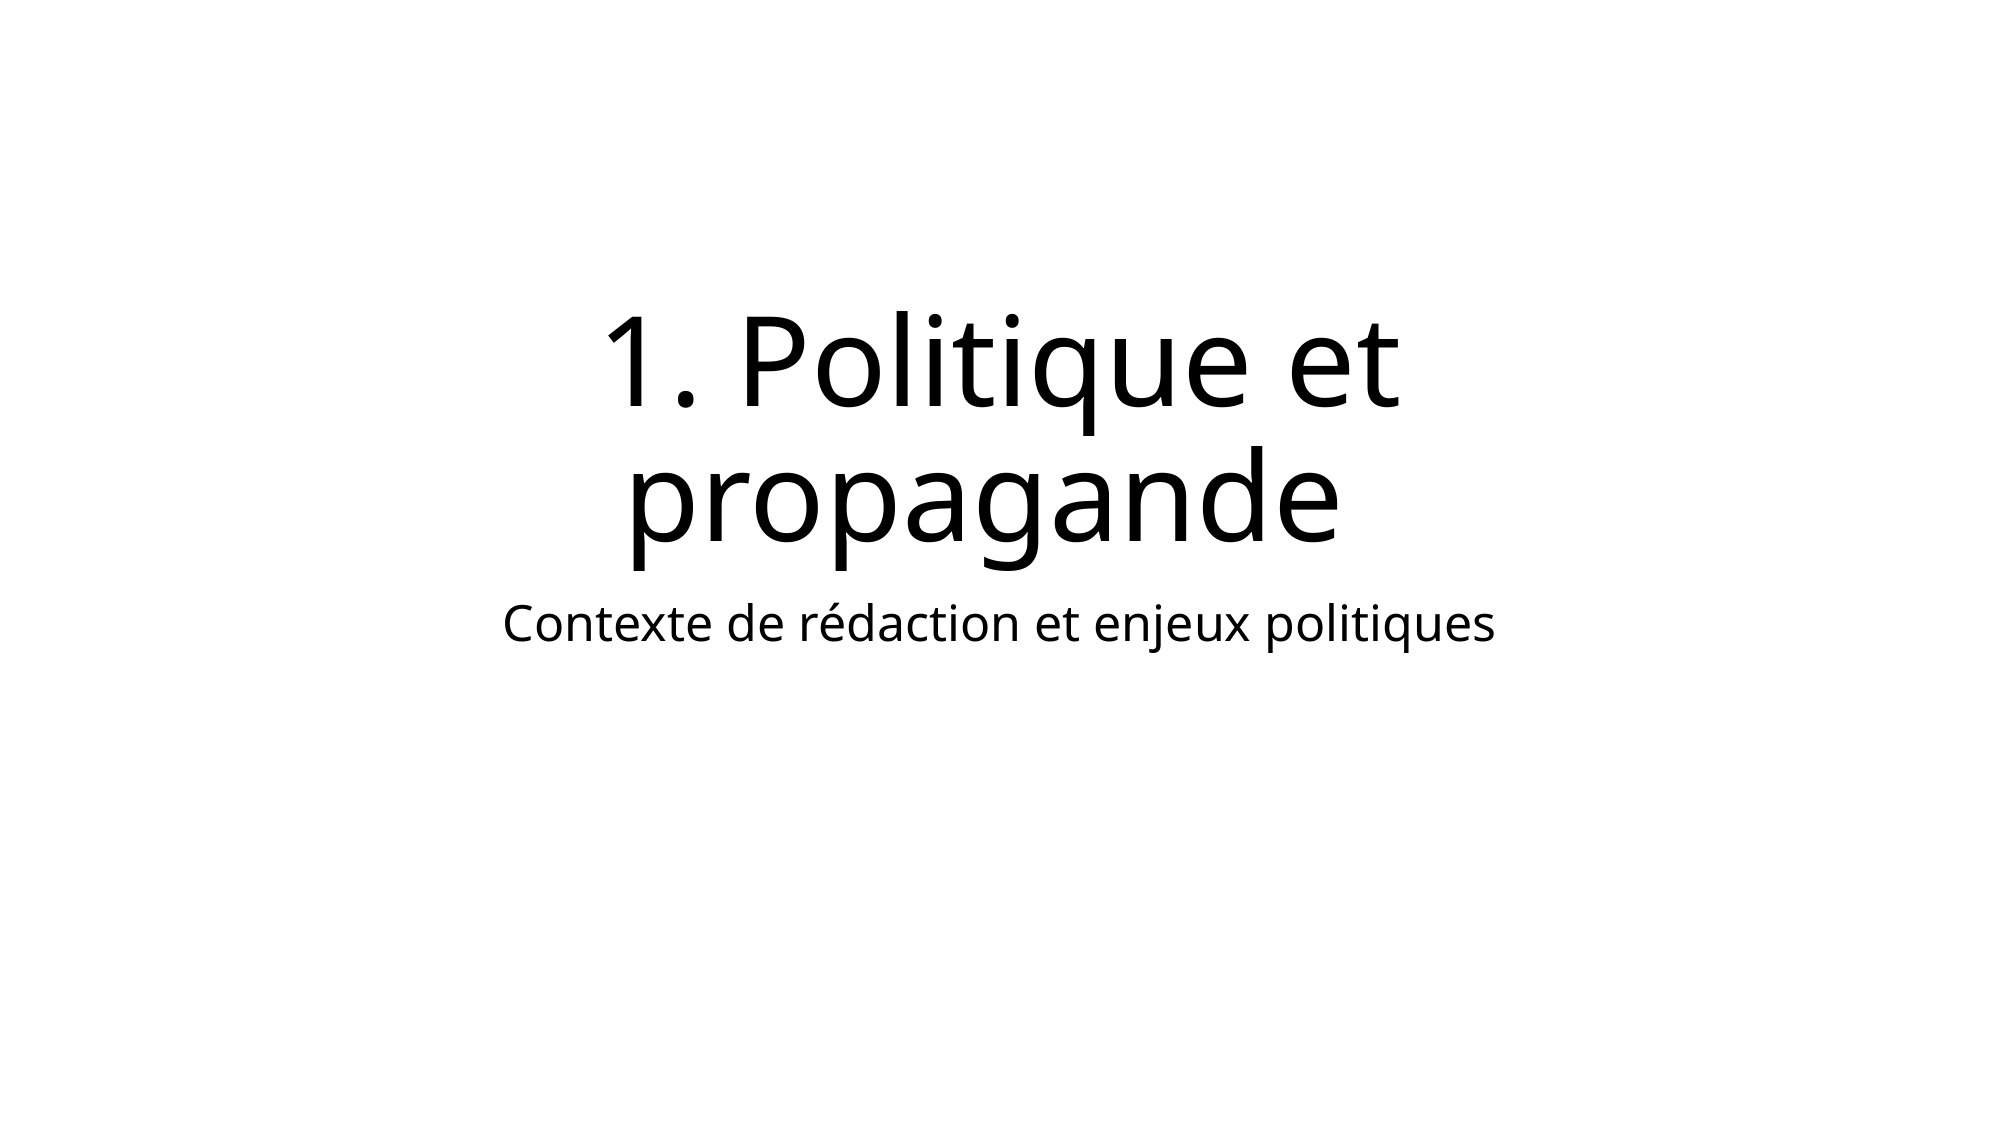

# 1. Politique et propagande
Contexte de rédaction et enjeux politiques